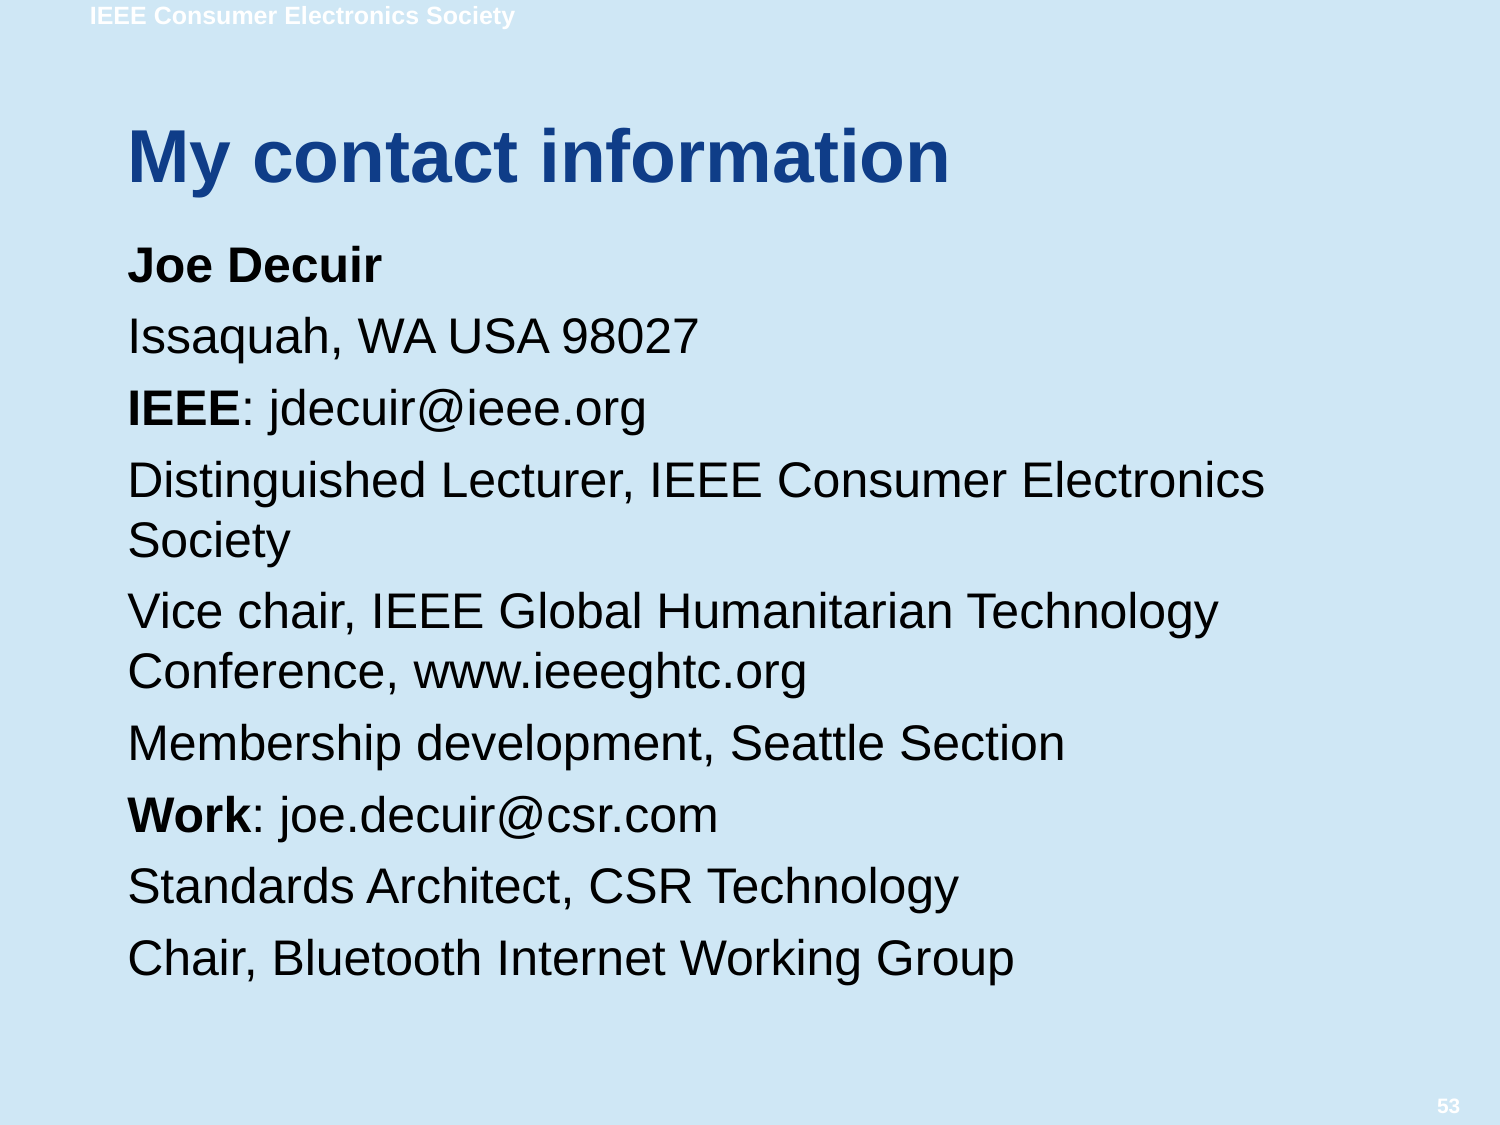

# My contact information
Joe Decuir
Issaquah, WA USA 98027
IEEE: jdecuir@ieee.org
Distinguished Lecturer, IEEE Consumer Electronics Society
Vice chair, IEEE Global Humanitarian Technology Conference, www.ieeeghtc.org
Membership development, Seattle Section
Work: joe.decuir@csr.com
Standards Architect, CSR Technology
Chair, Bluetooth Internet Working Group